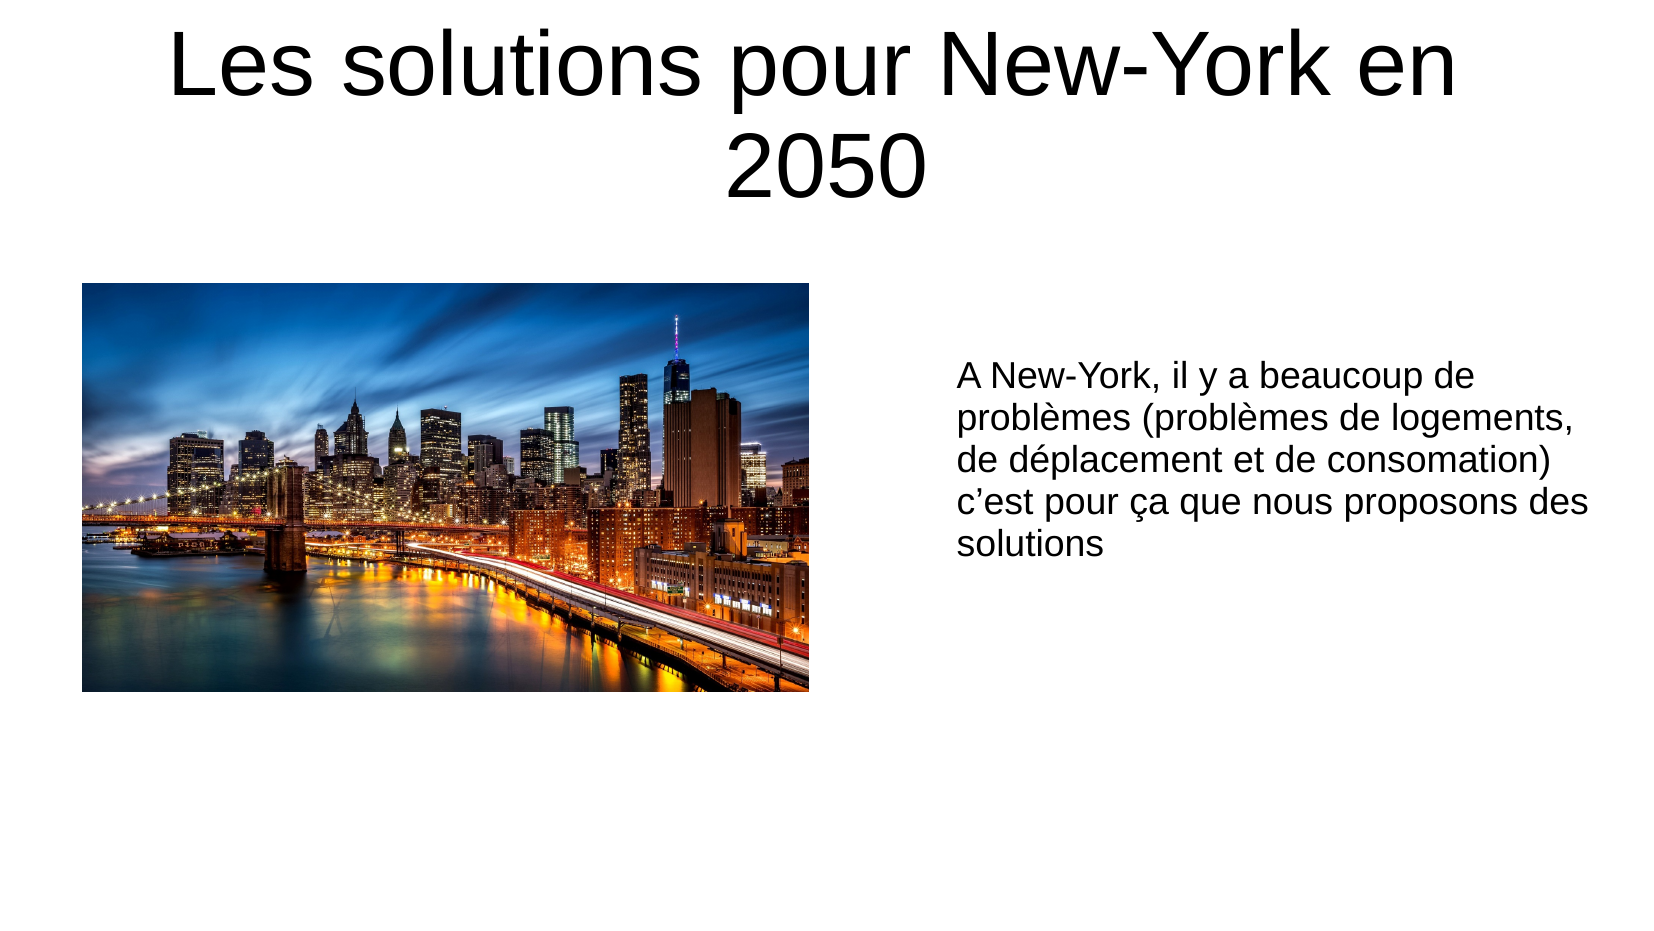

# Les solutions pour New-York en 2050
A New-York, il y a beaucoup de problèmes (problèmes de logements, de déplacement et de consomation) c’est pour ça que nous proposons des solutions